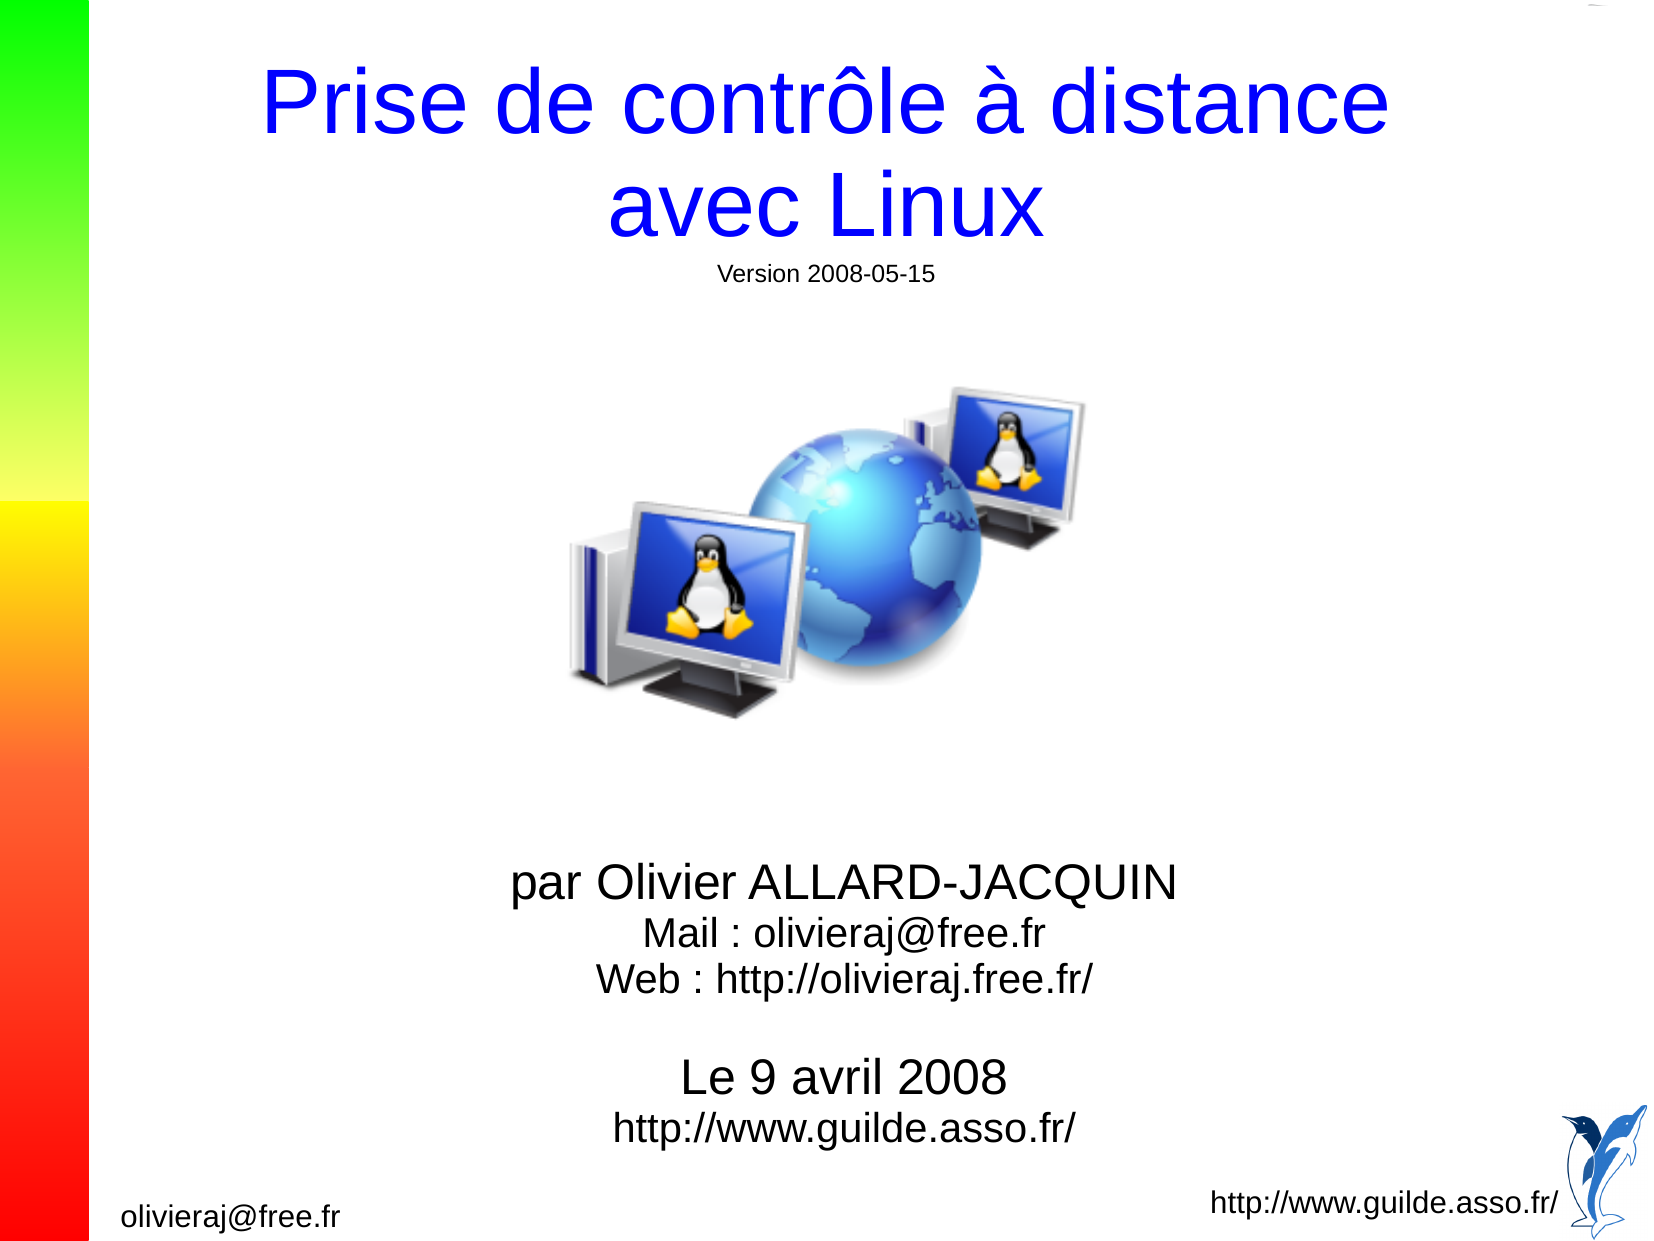

# Prise de contrôle à distance avec Linux
Version 2008-05-15
par Olivier ALLARD-JACQUIN
Mail : olivieraj@free.fr
Web : http://olivieraj.free.fr/
Le 9 avril 2008
http://www.guilde.asso.fr/